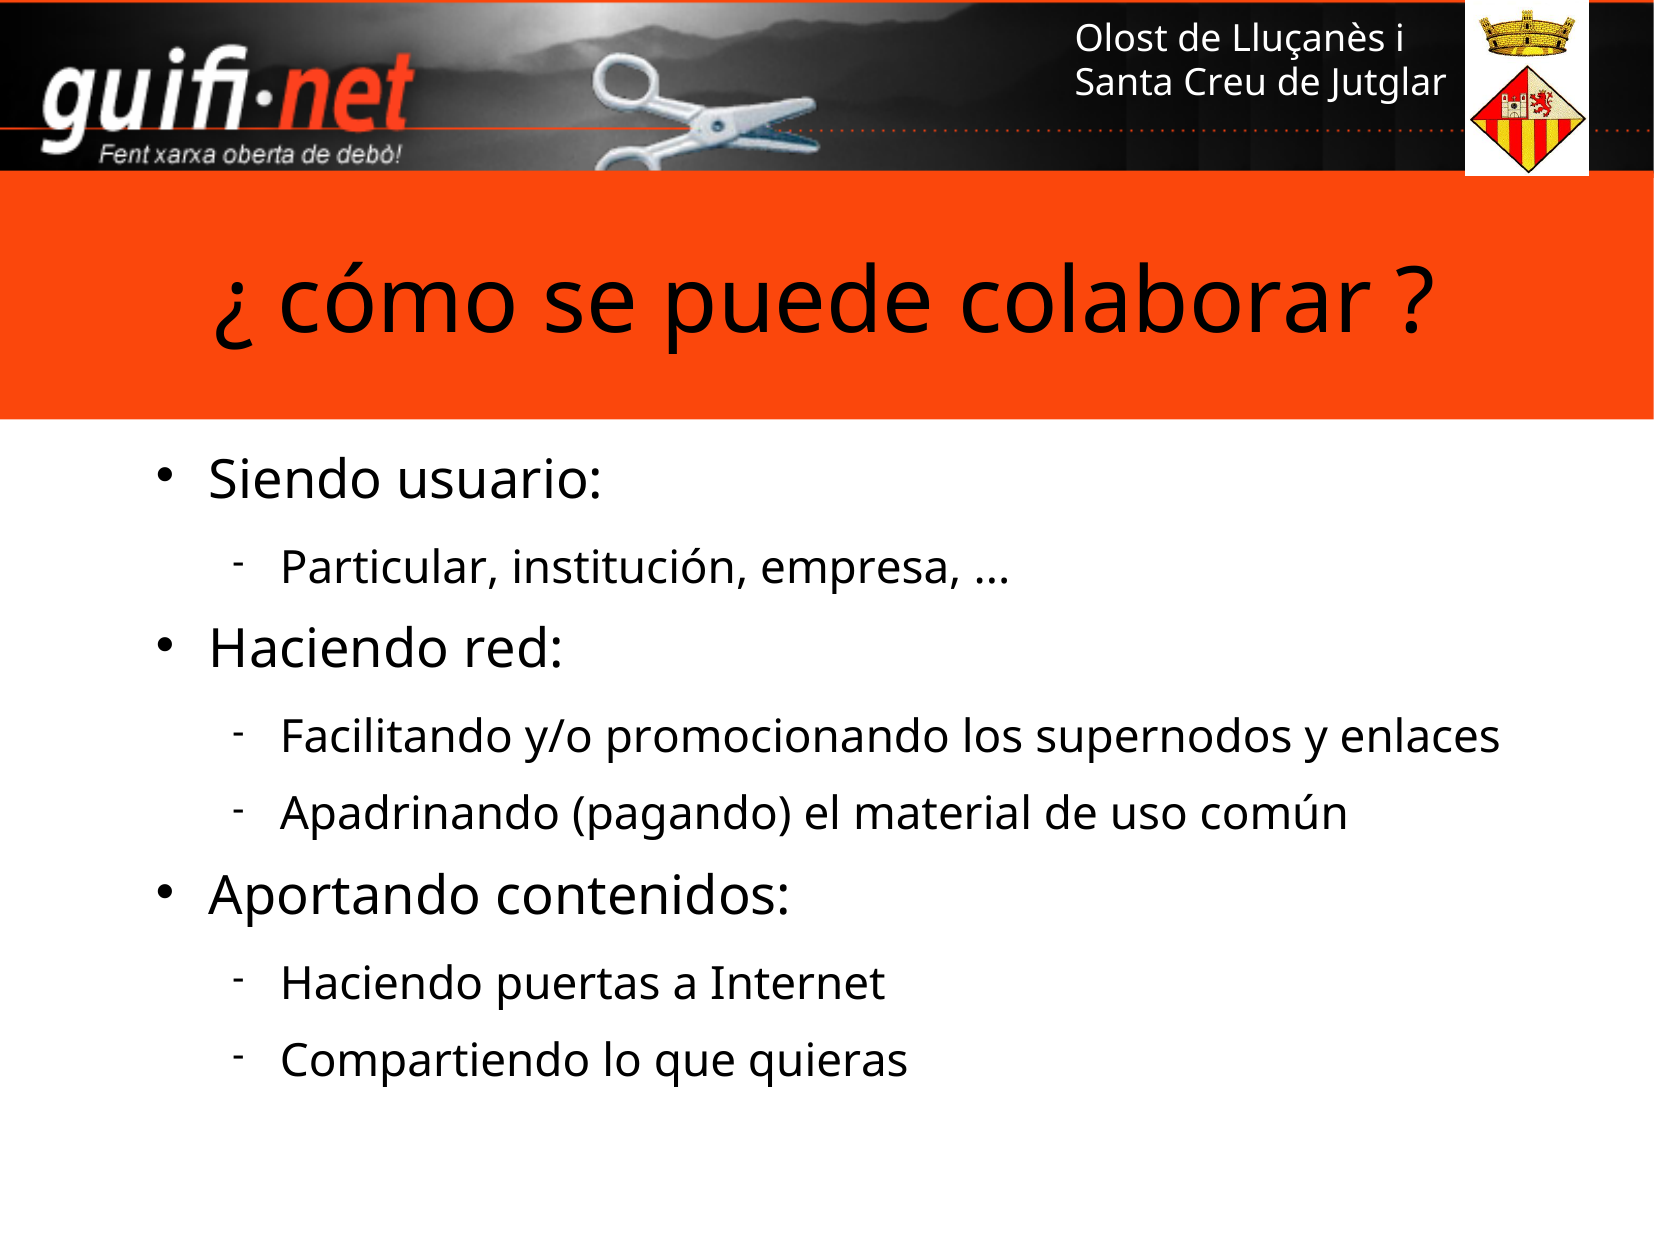

¿ cómo se puede colaborar ?
# Siendo usuario:
Particular, institución, empresa, ...
Haciendo red:
Facilitando y/o promocionando los supernodos y enlaces
Apadrinando (pagando) el material de uso común
Aportando contenidos:
Haciendo puertas a Internet
Compartiendo lo que quieras